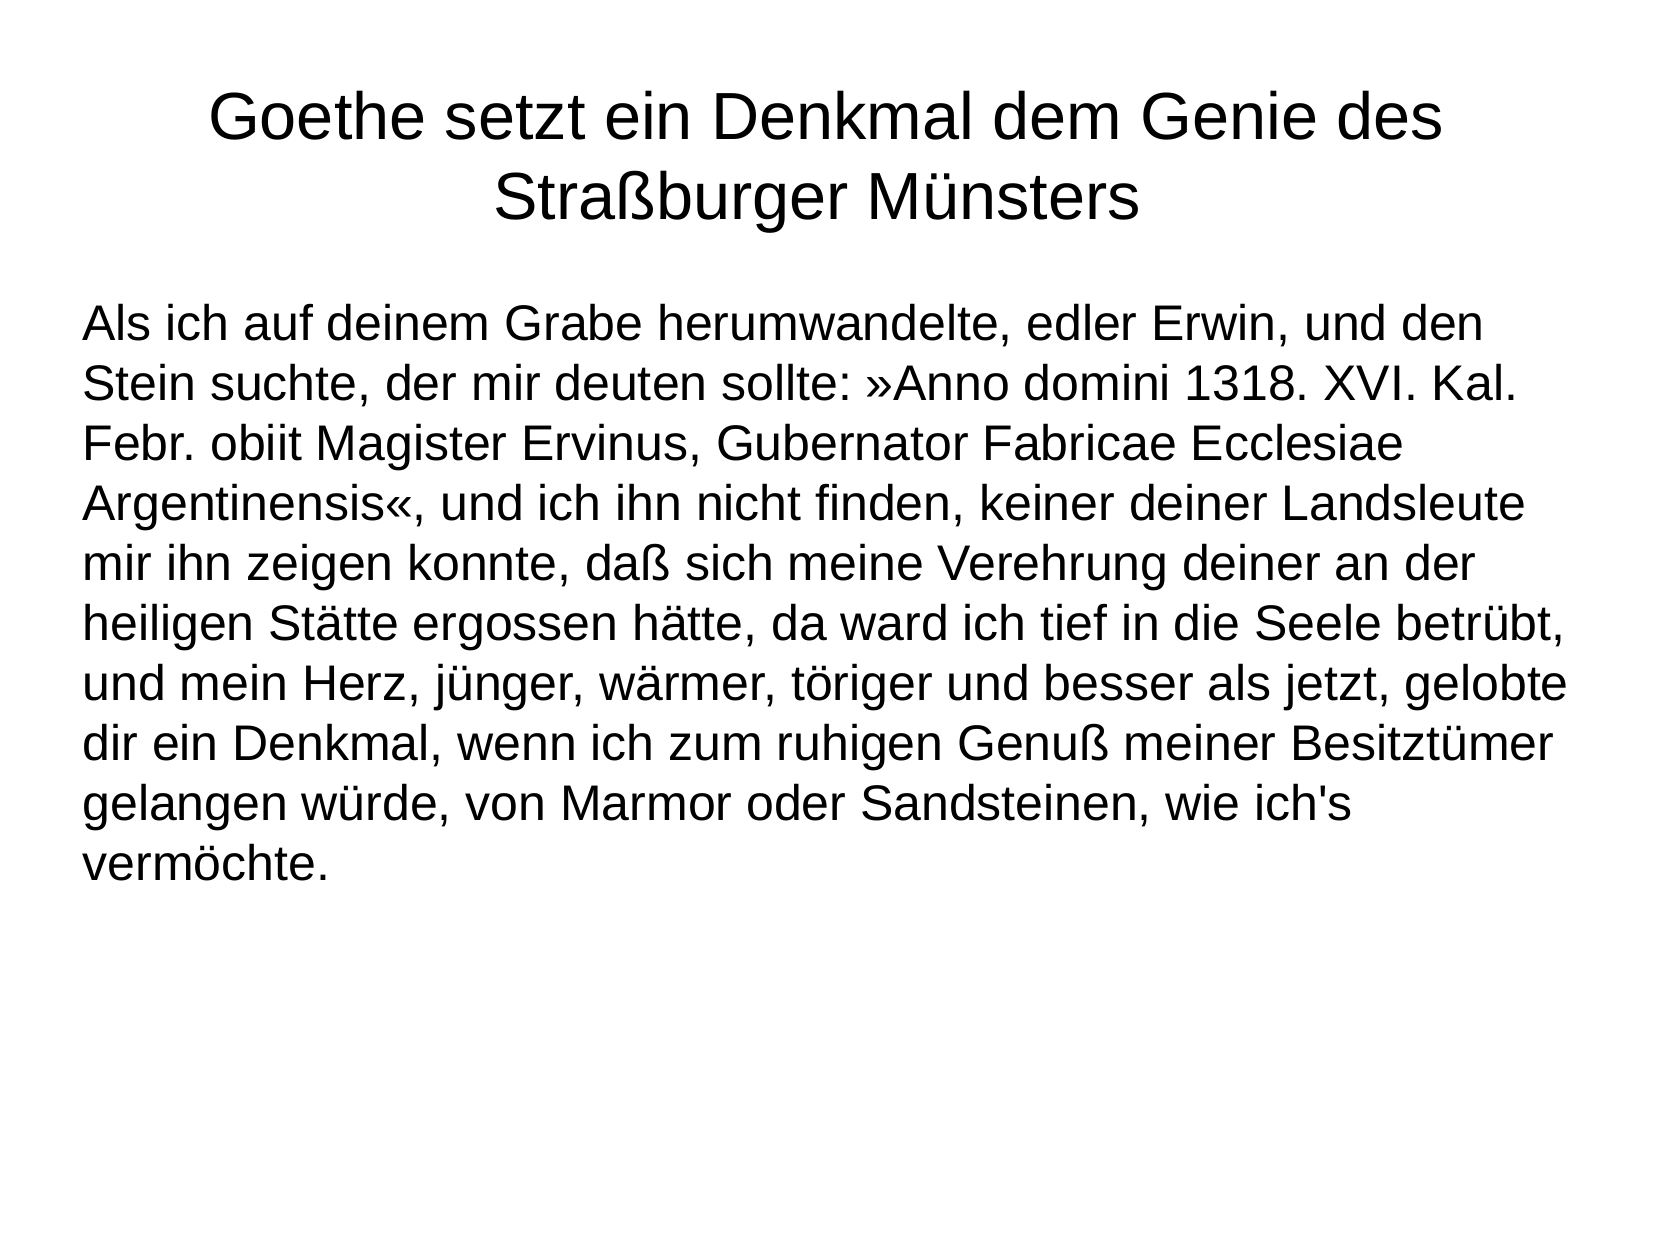

# Goethe setzt ein Denkmal dem Genie des Straßburger Münsters
Als ich auf deinem Grabe herumwandelte, edler Erwin, und den Stein suchte, der mir deuten sollte: »Anno domini 1318. XVI. Kal. Febr. obiit Magister Ervinus, Gubernator Fabricae Ecclesiae Argentinensis«, und ich ihn nicht finden, keiner deiner Landsleute mir ihn zeigen konnte, daß sich meine Verehrung deiner an der heiligen Stätte ergossen hätte, da ward ich tief in die Seele betrübt, und mein Herz, jünger, wärmer, töriger und besser als jetzt, gelobte dir ein Denkmal, wenn ich zum ruhigen Genuß meiner Besitztümer gelangen würde, von Marmor oder Sandsteinen, wie ich's vermöchte.